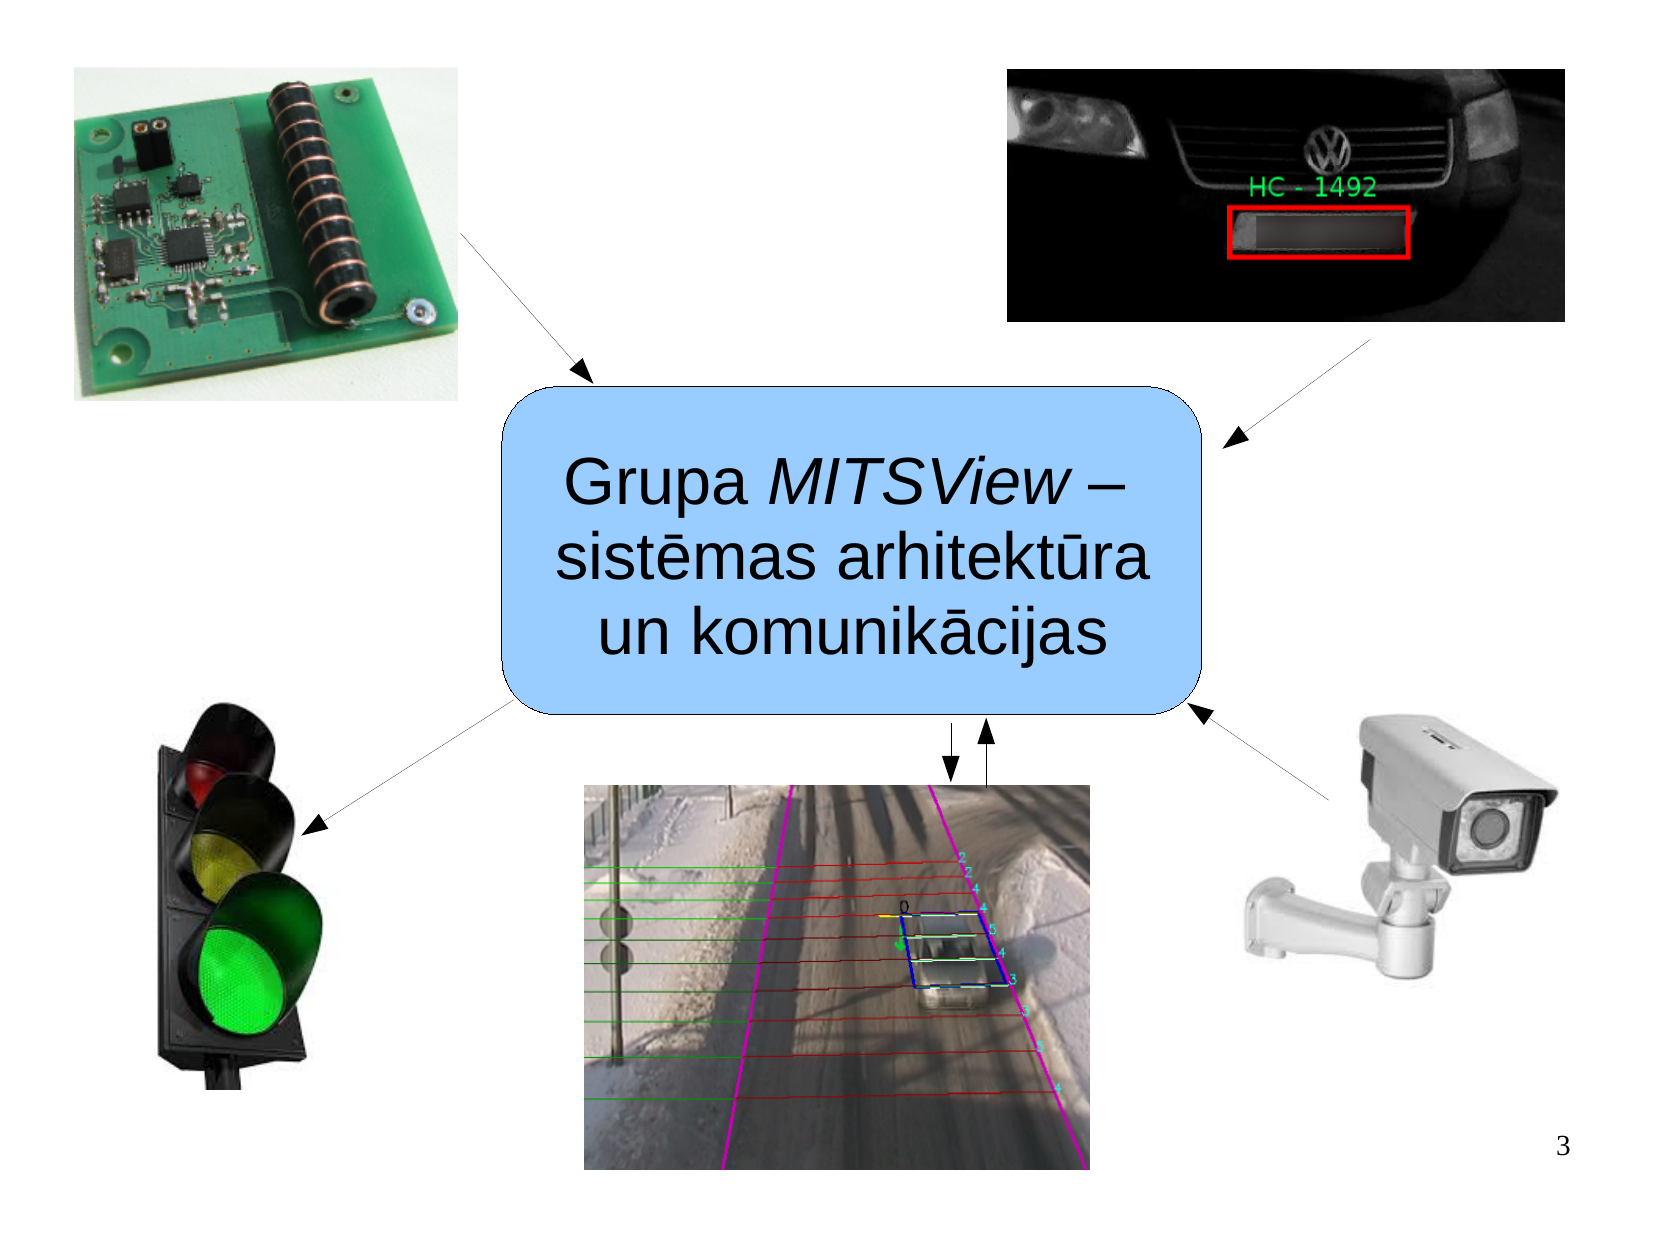

# Grupa MITSView –
sistēmas arhitektūra
un komunikācijas
3